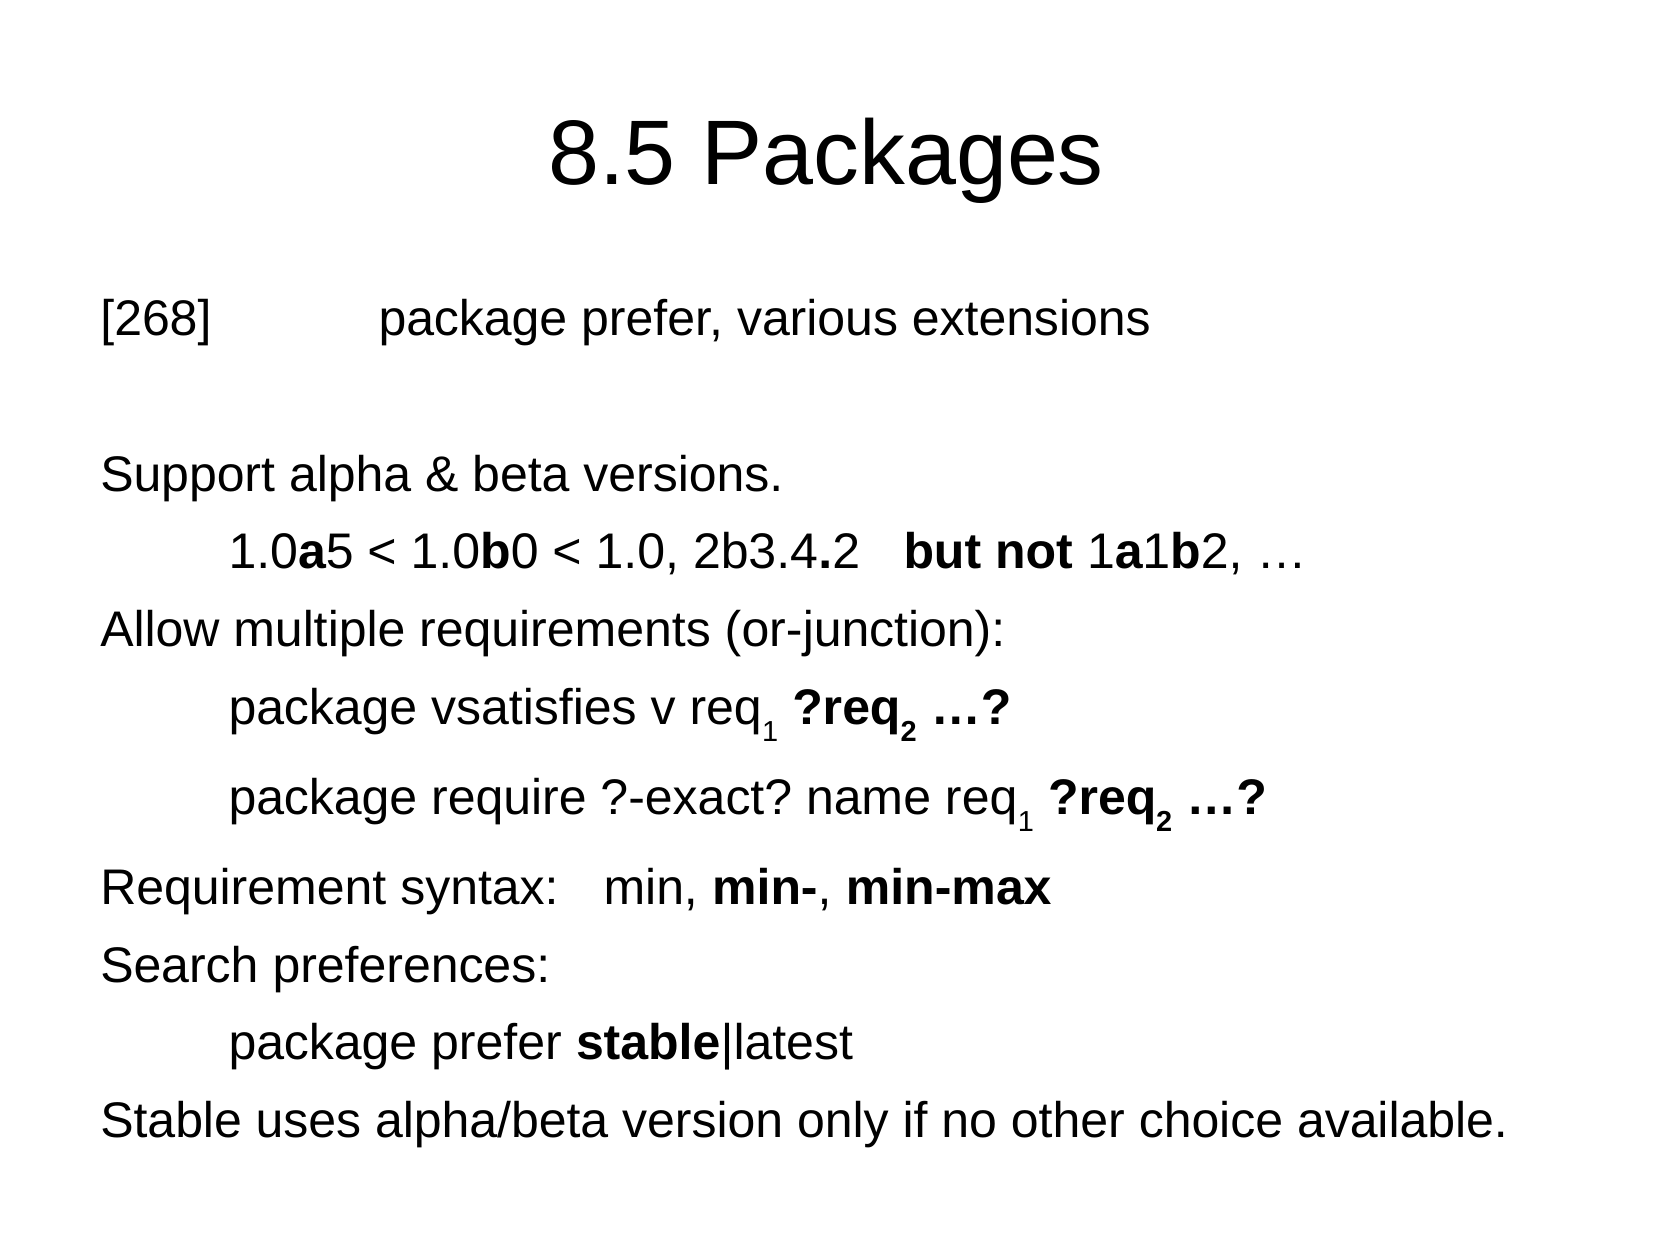

# 8.5 Packages
[268]			package prefer, various extensions
Support alpha & beta versions.
	1.0a5 < 1.0b0 < 1.0, 2b3.4.2	but not 1a1b2, …
Allow multiple requirements (or-junction):
	package vsatisfies v req1 ?req2 …?
	package require ?-exact? name req1 ?req2 …?
Requirement syntax:	min, min-, min-max
Search preferences:
	package prefer stable|latest
Stable uses alpha/beta version only if no other choice available.